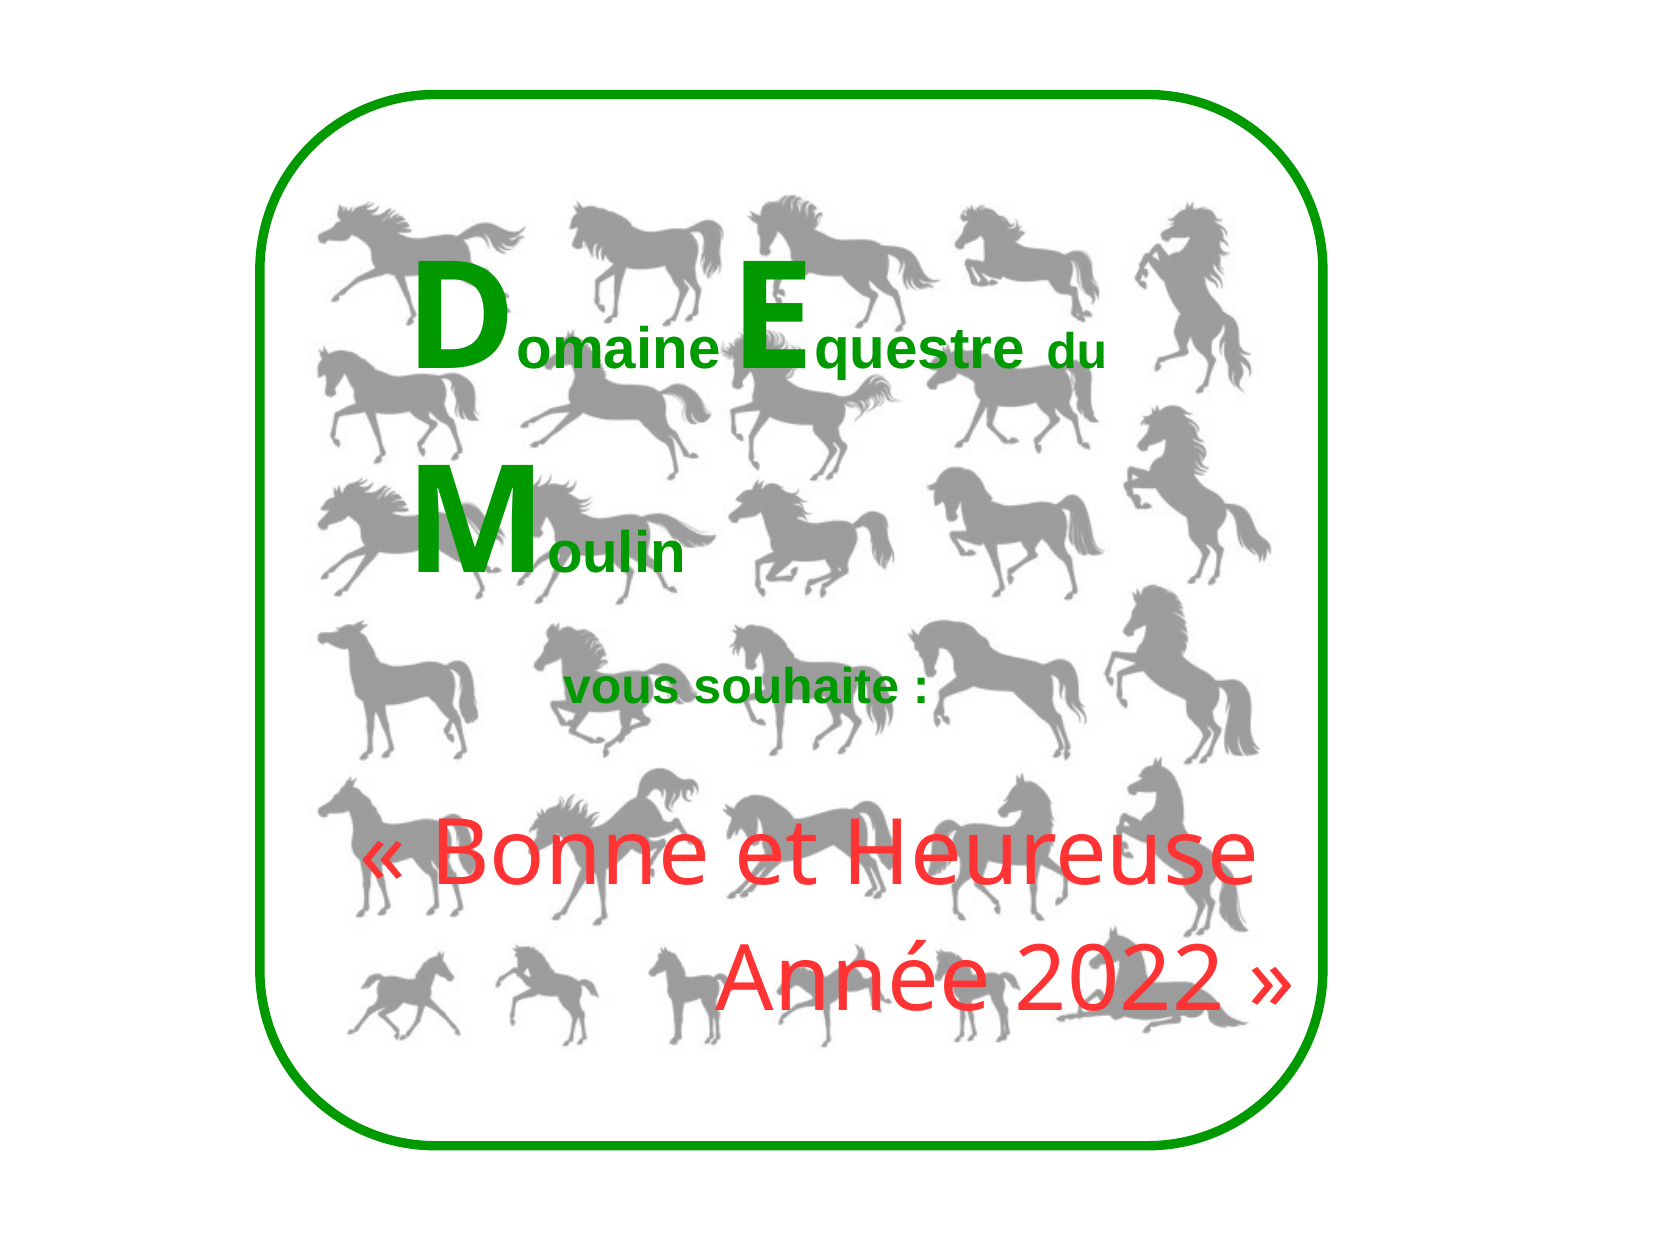

Domaine Equestre du Moulin
 vous souhaite :
  « Bonne et Heureuse Année 2022 »